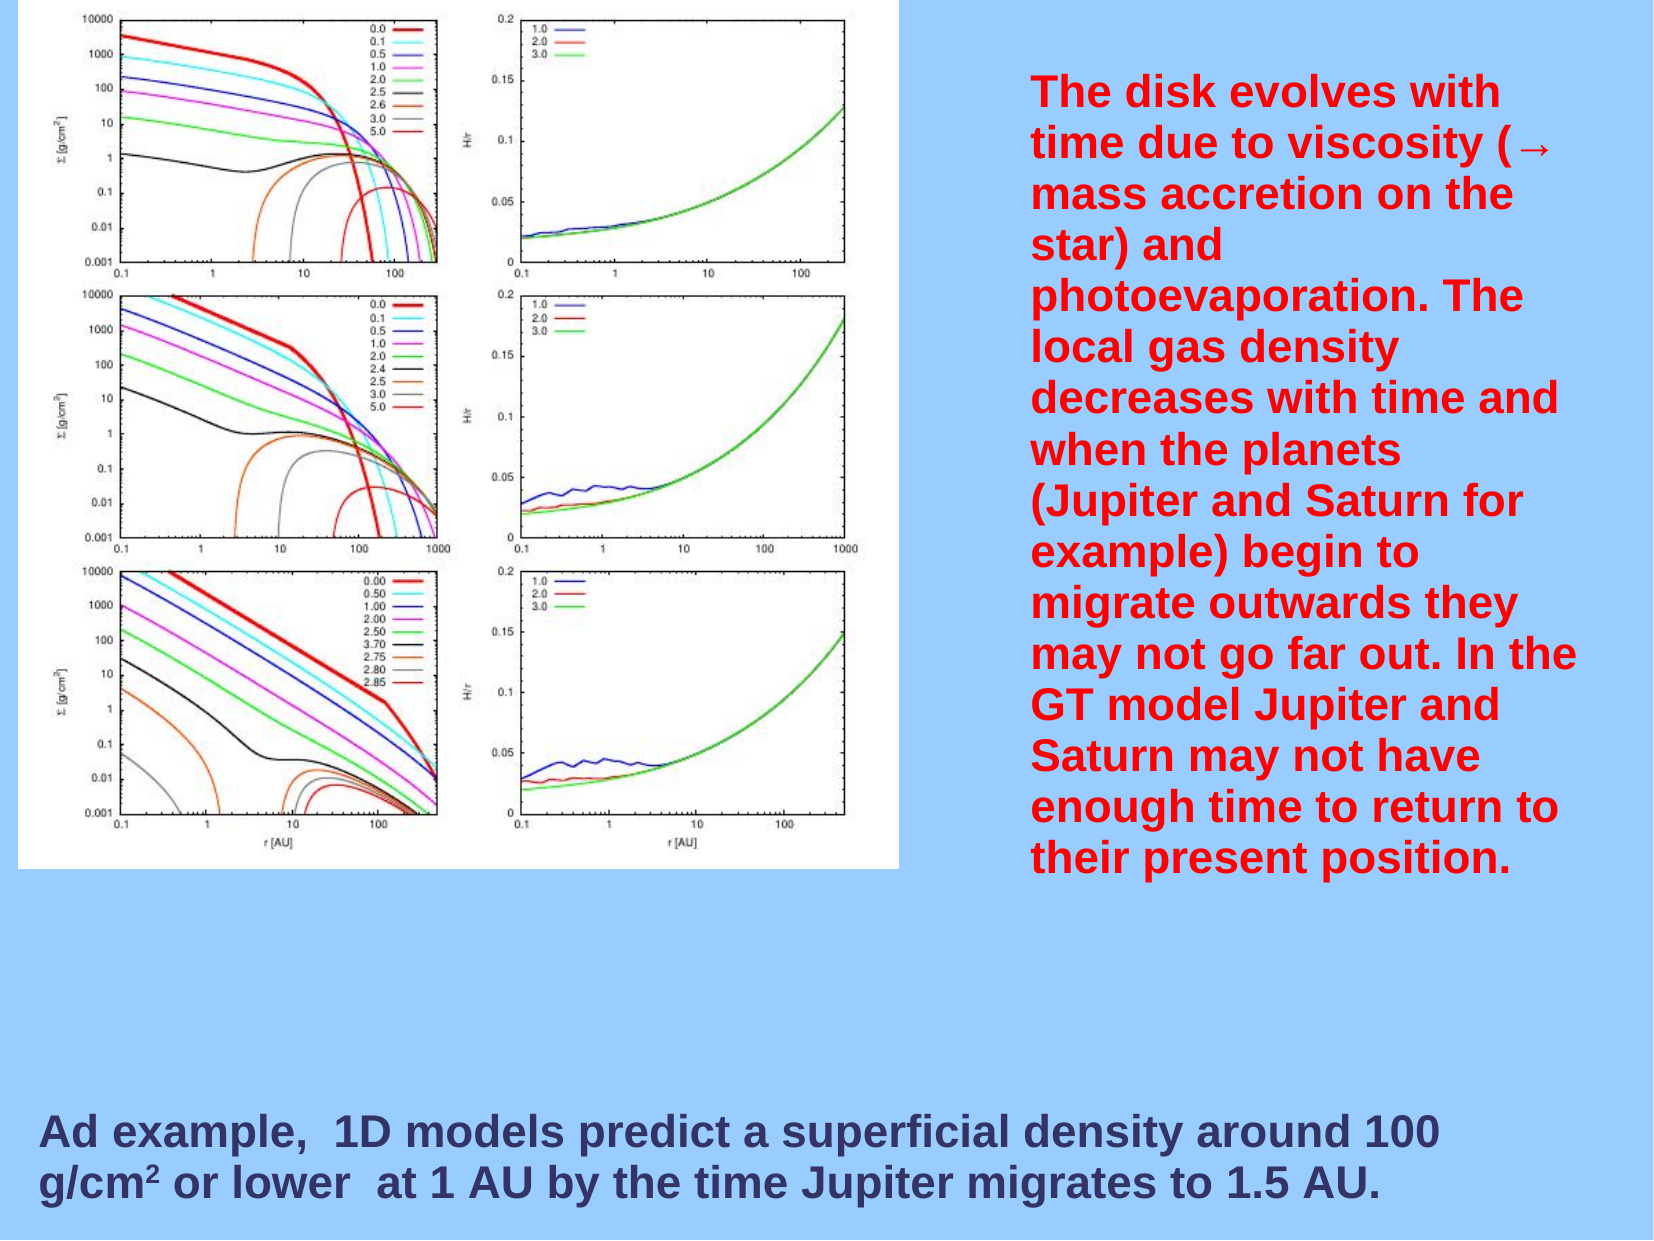

The disk evolves with time due to viscosity (→ mass accretion on the star) and photoevaporation. The local gas density decreases with time and when the planets (Jupiter and Saturn for example) begin to migrate outwards they may not go far out. In the GT model Jupiter and Saturn may not have enough time to return to their present position.
Ad example, 1D models predict a superficial density around 100 g/cm2 or lower at 1 AU by the time Jupiter migrates to 1.5 AU.